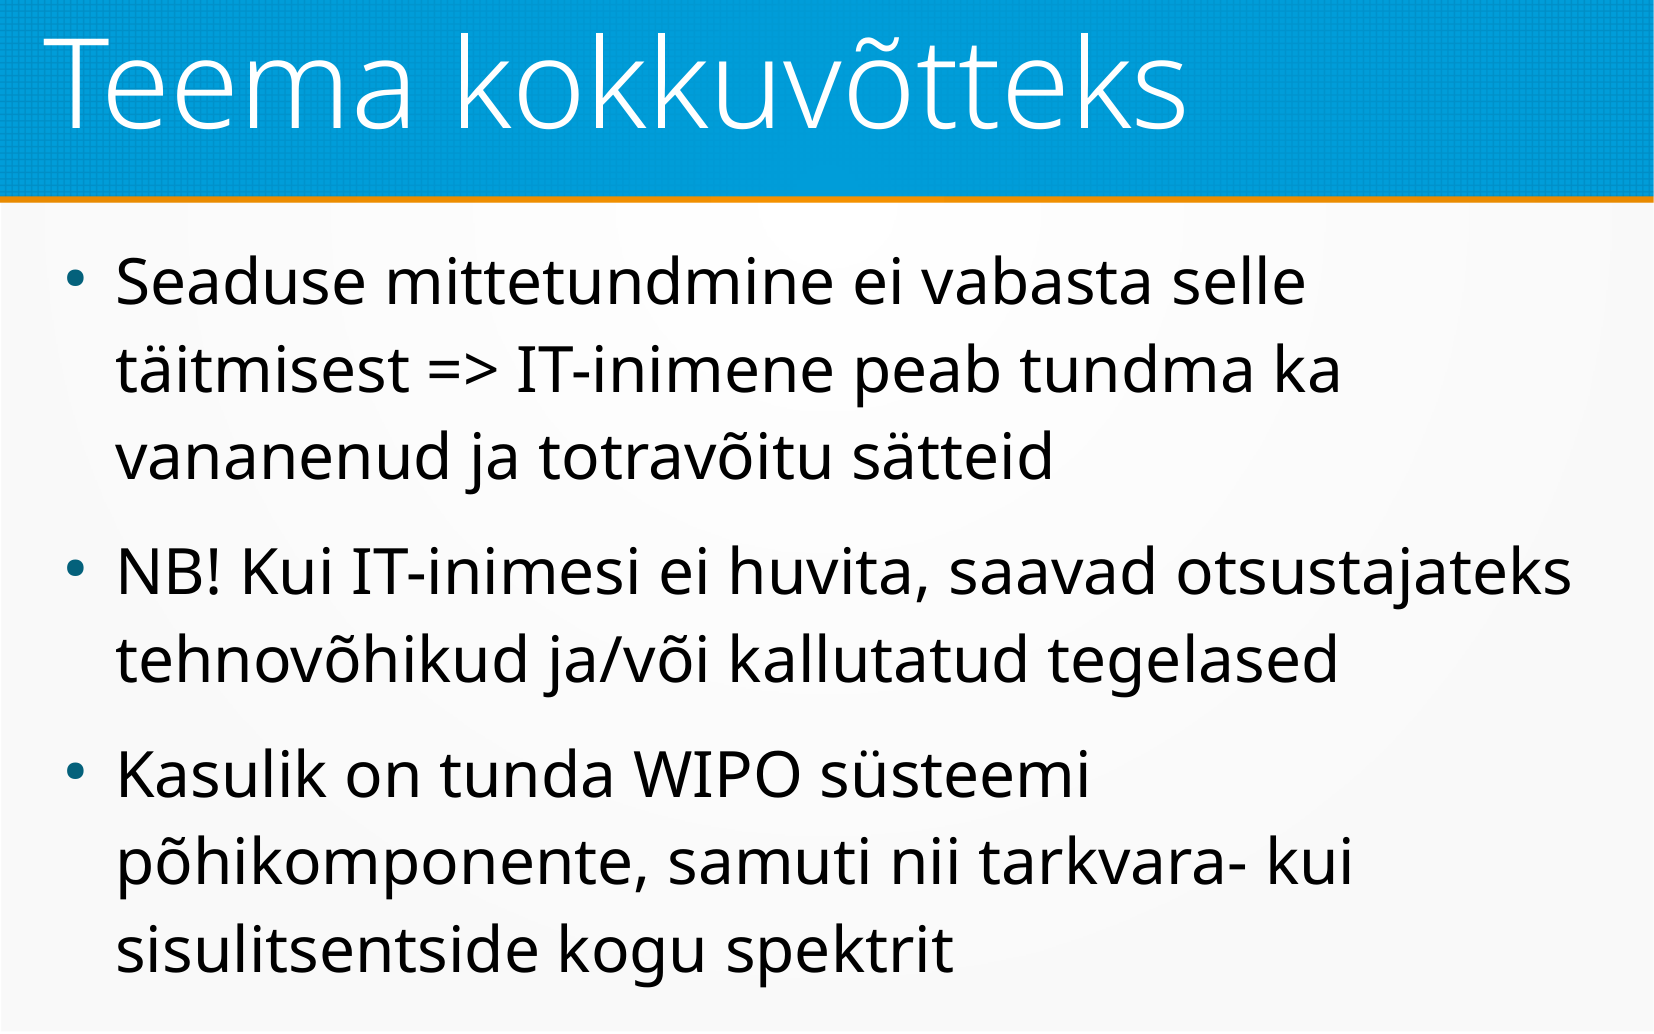

# Teema kokkuvõtteks
Seaduse mittetundmine ei vabasta selle täitmisest => IT-inimene peab tundma ka vananenud ja totravõitu sätteid
NB! Kui IT-inimesi ei huvita, saavad otsustajateks tehnovõhikud ja/või kallutatud tegelased
Kasulik on tunda WIPO süsteemi põhikomponente, samuti nii tarkvara- kui sisulitsentside kogu spektrit